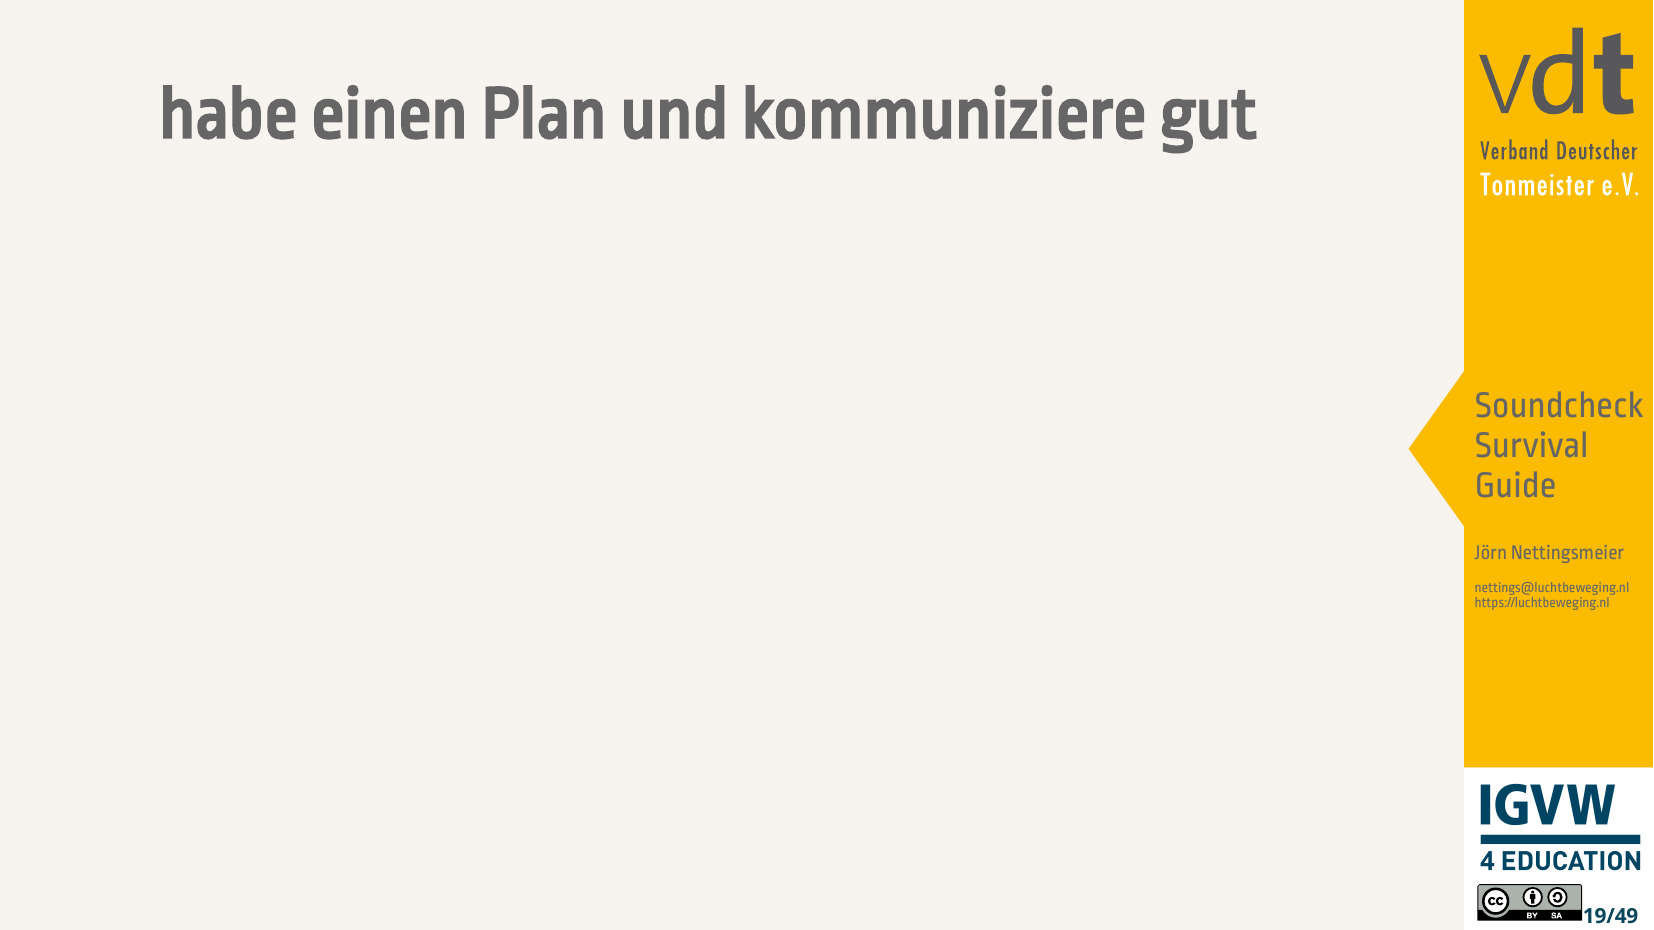

# habe einen Plan und kommuniziere gut